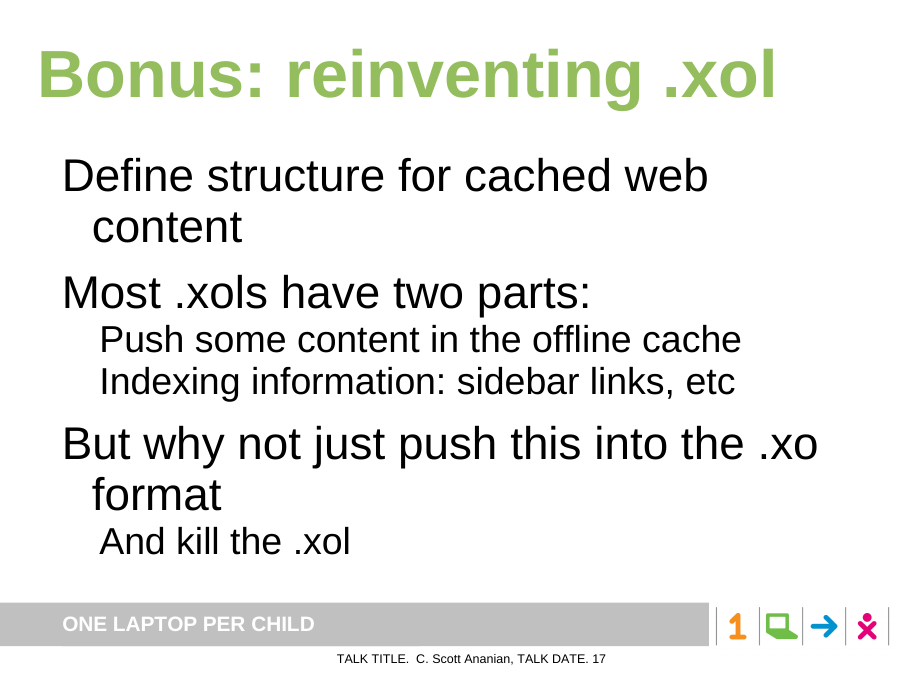

# Bonus: reinventing .xol
Define structure for cached web content
Most .xols have two parts:
Push some content in the offline cache
Indexing information: sidebar links, etc
But why not just push this into the .xo format
And kill the .xol